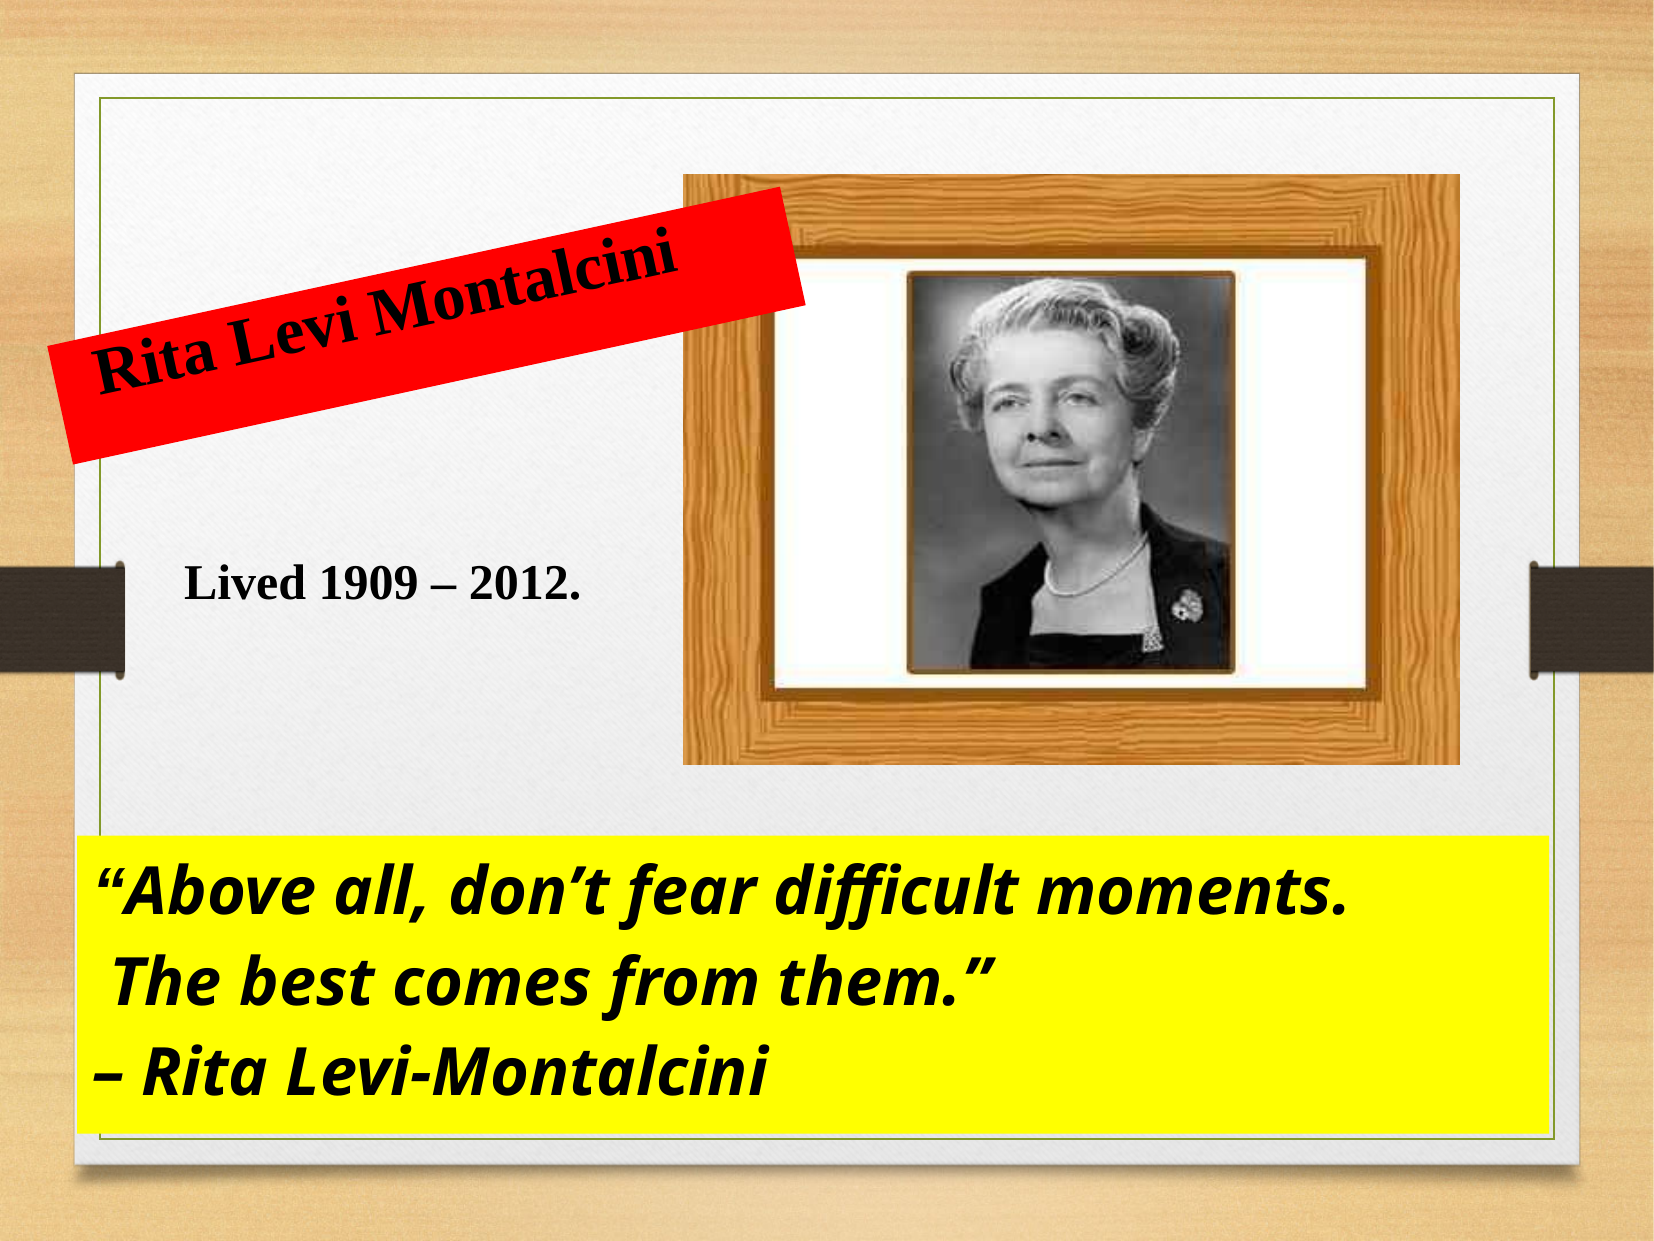

Rita Levi Montalcini
 Lived 1909 – 2012.
“Above all, don’t fear difficult moments.
 The best comes from them.”
– Rita Levi-Montalcini